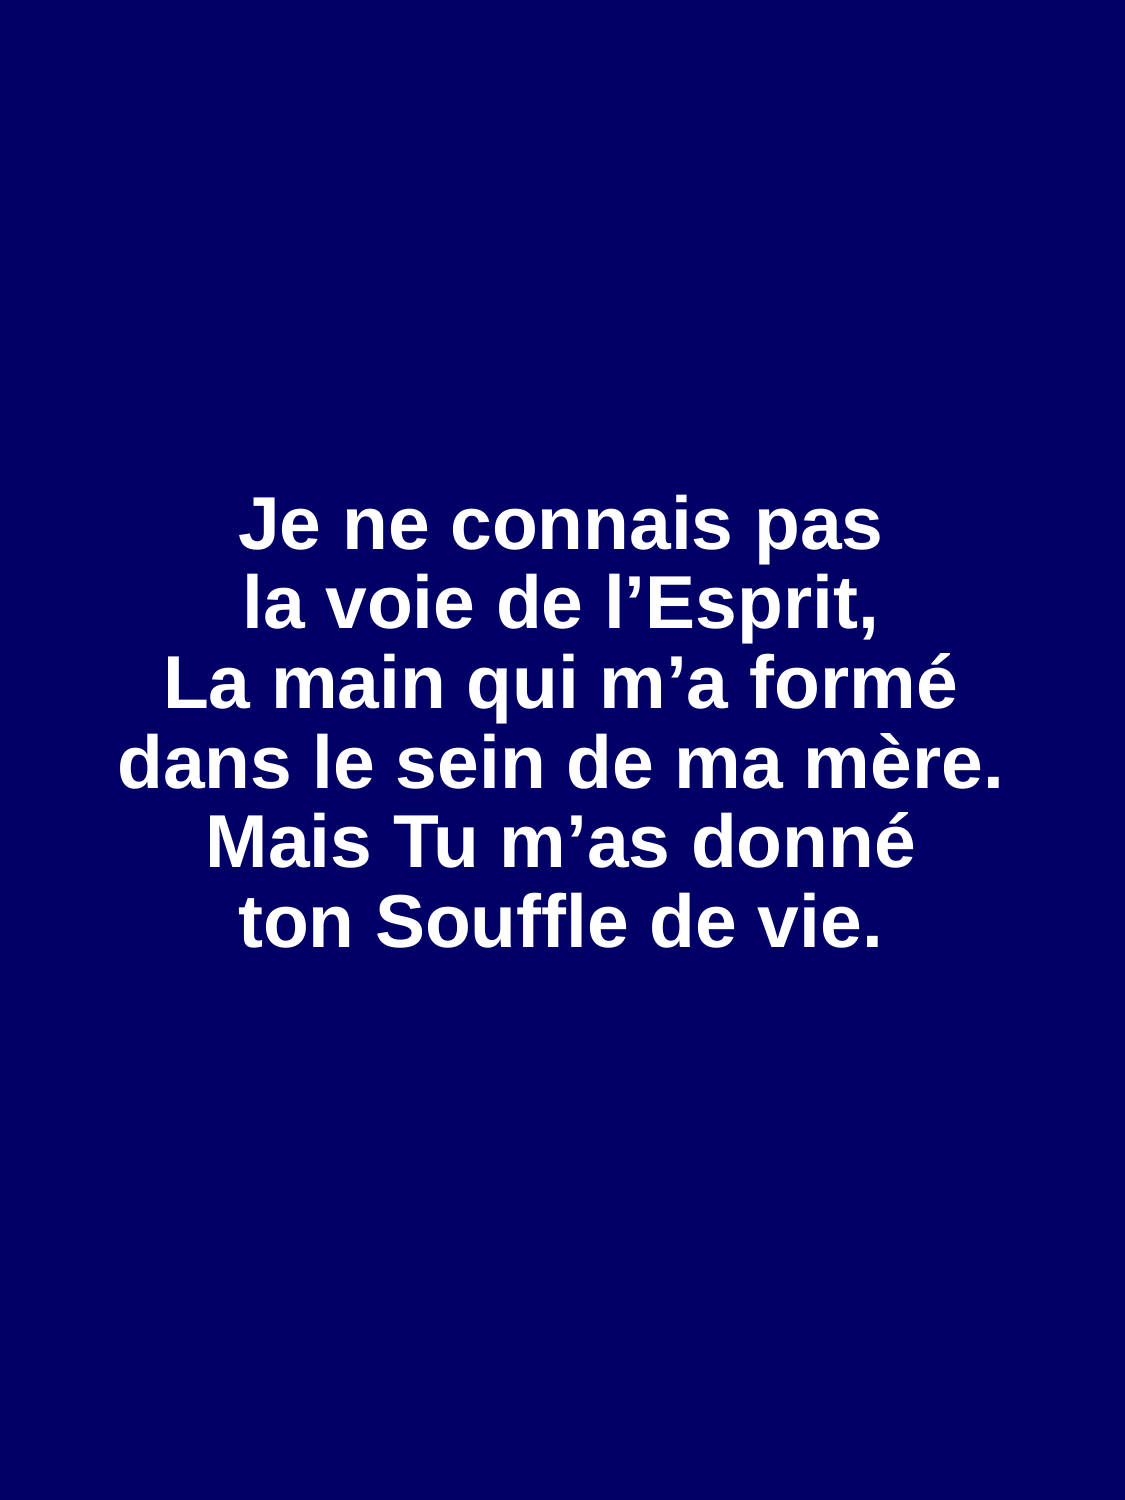

Je ne connais pas
la voie de l’Esprit,
La main qui m’a formé
dans le sein de ma mère.
Mais Tu m’as donné
ton Souffle de vie.